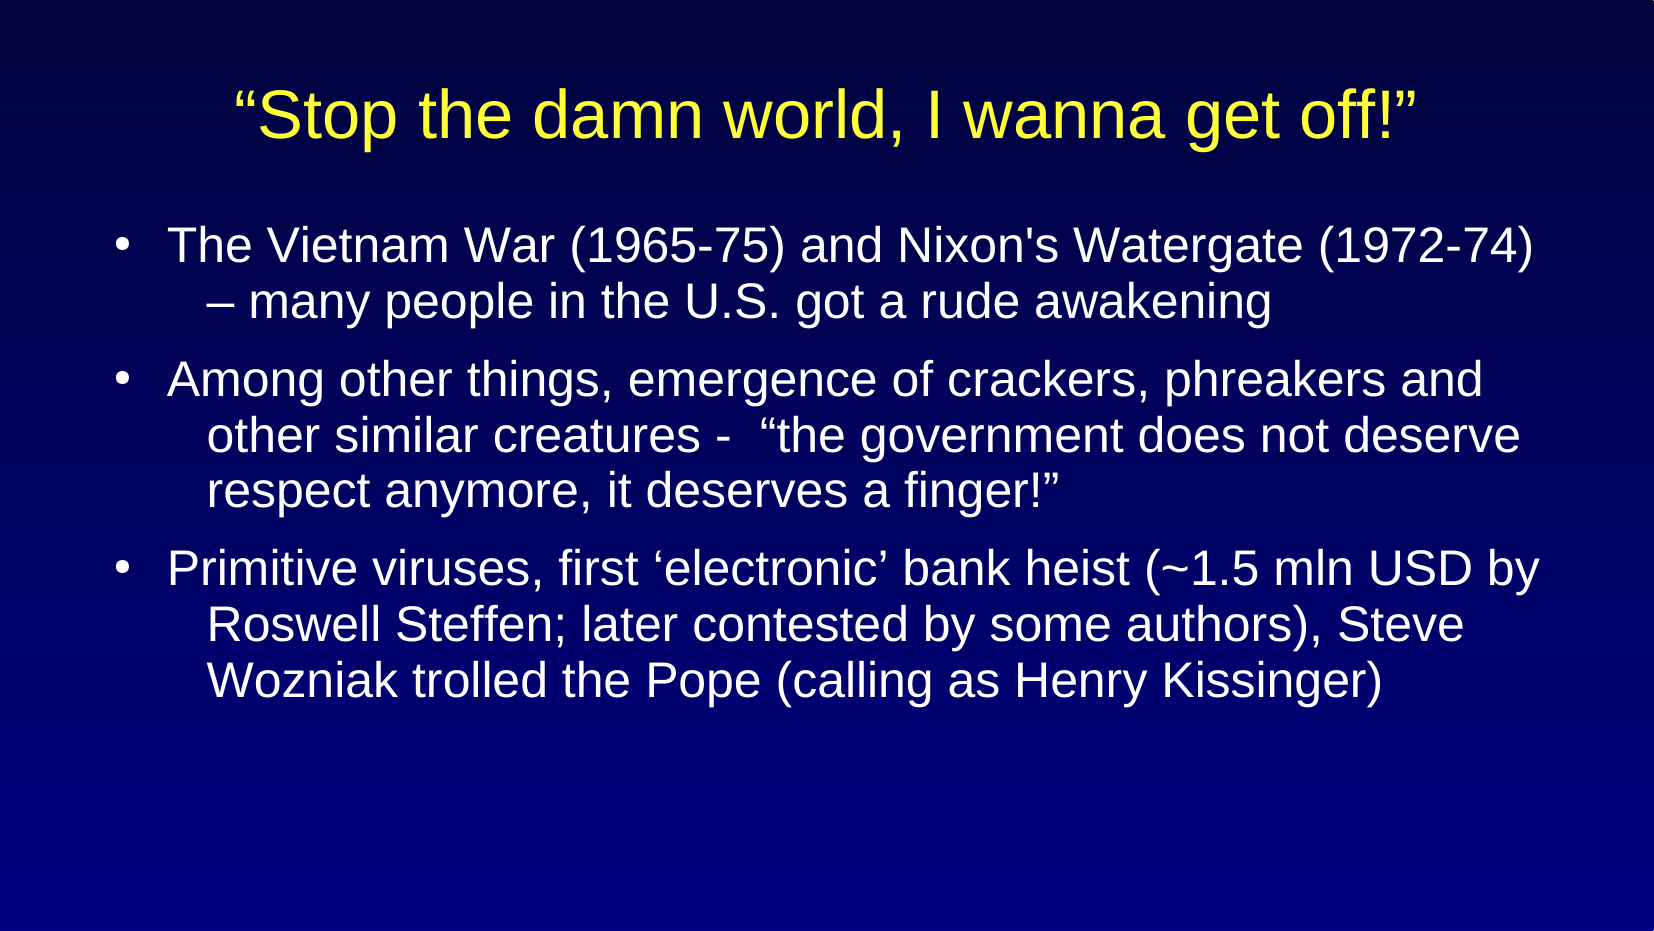

# “Stop the damn world, I wanna get off!”
The Vietnam War (1965-75) and Nixon's Watergate (1972-74) – many people in the U.S. got a rude awakening
Among other things, emergence of crackers, phreakers and other similar creatures - “the government does not deserve respect anymore, it deserves a finger!”
Primitive viruses, first ‘electronic’ bank heist (~1.5 mln USD by Roswell Steffen; later contested by some authors), Steve Wozniak trolled the Pope (calling as Henry Kissinger)